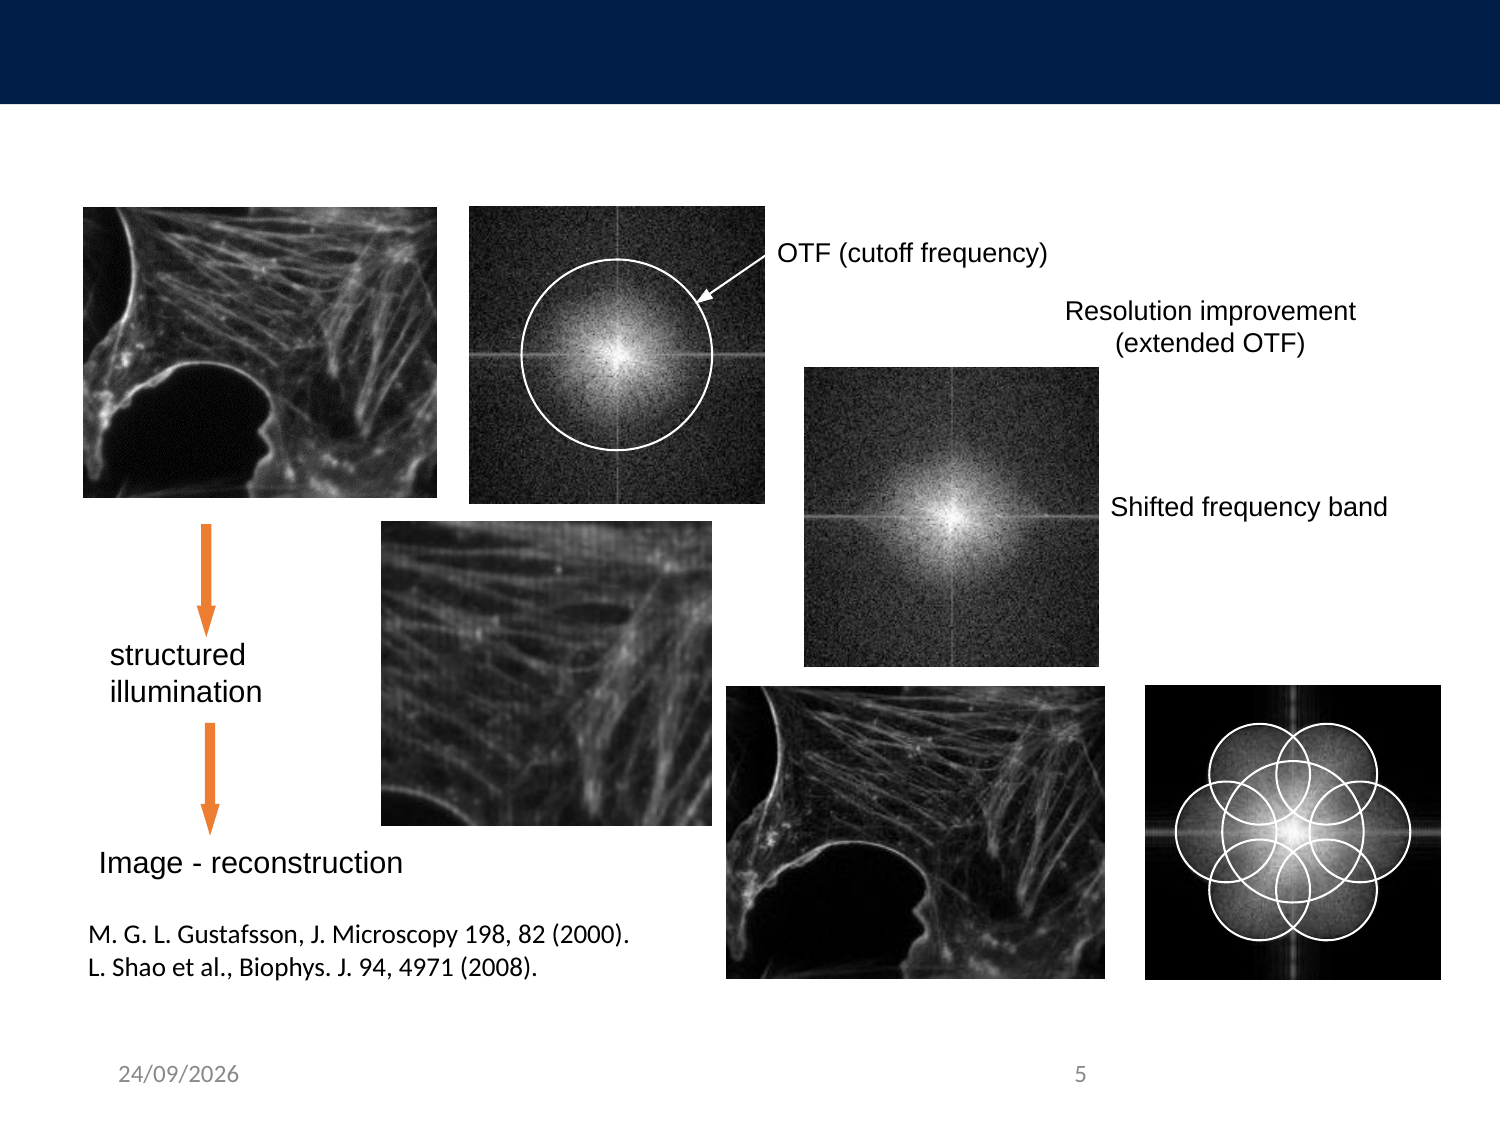

# Structured illumination microscopy (SIM)
OTF (cutoff frequency)
Resolution improvement
(extended OTF)
Shifted frequency band
structured
illumination
Image - reconstruction
M. G. L. Gustafsson, J. Microscopy 198, 82 (2000).
L. Shao et al., Biophys. J. 94, 4971 (2008).
5